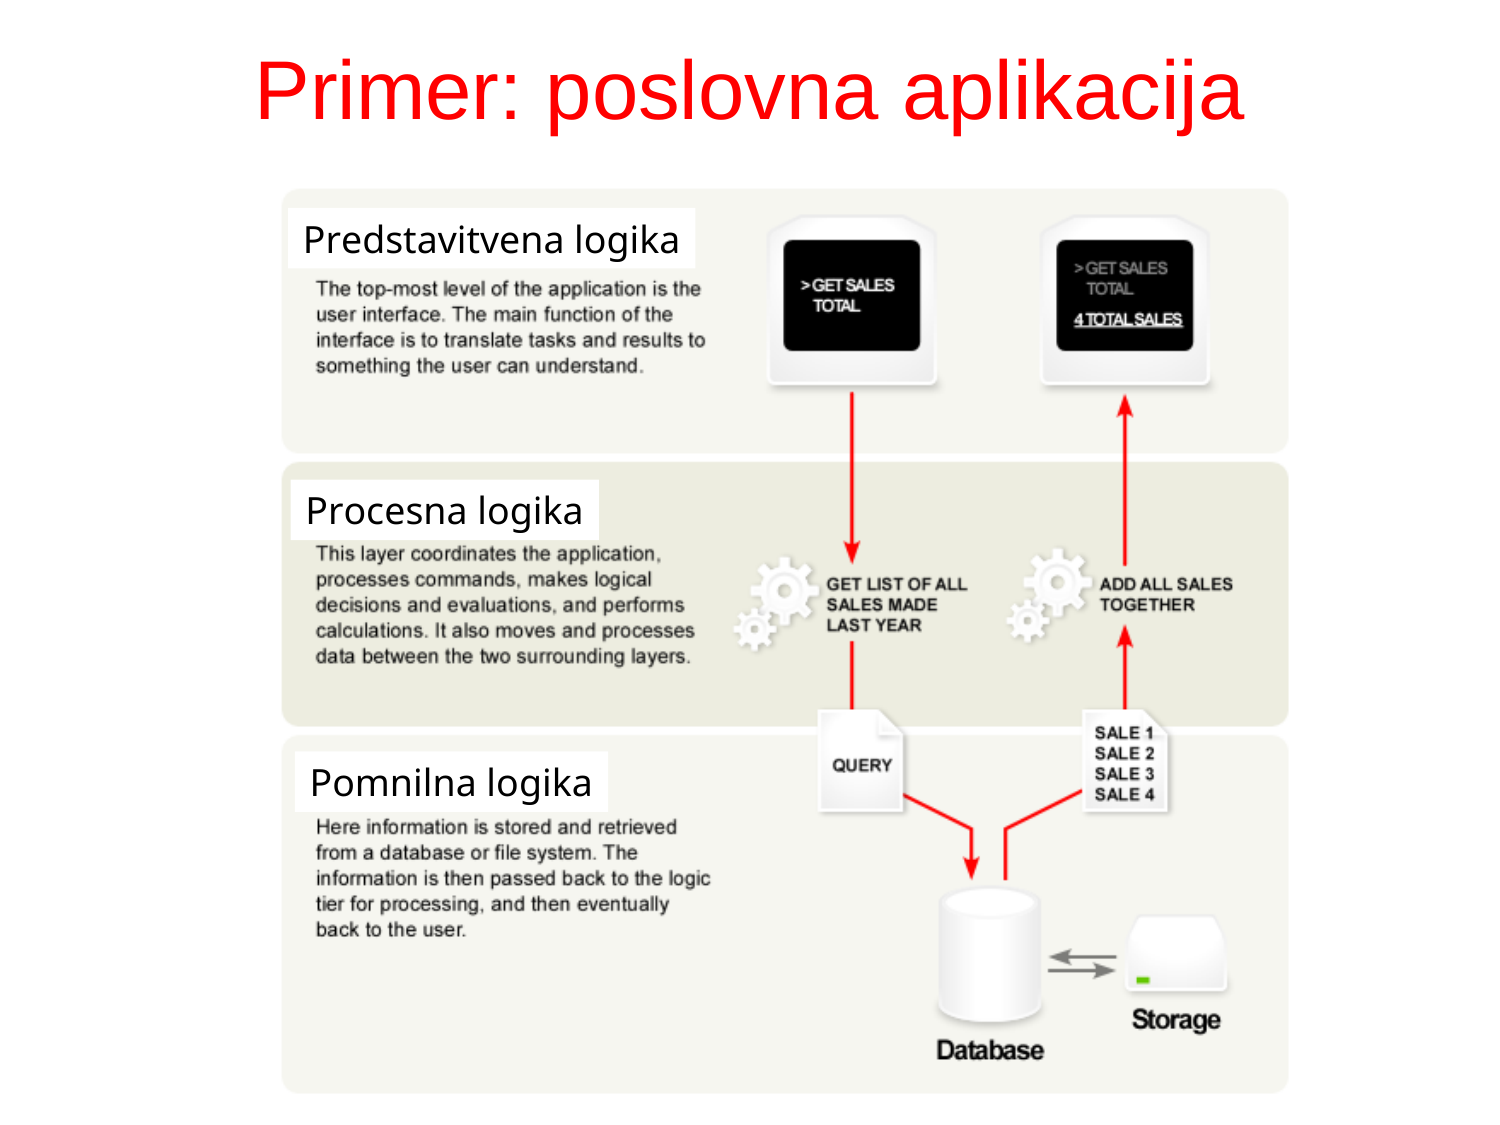

# Primer: poslovna aplikacija
Predstavitvena logika
Procesna logika
Pomnilna logika